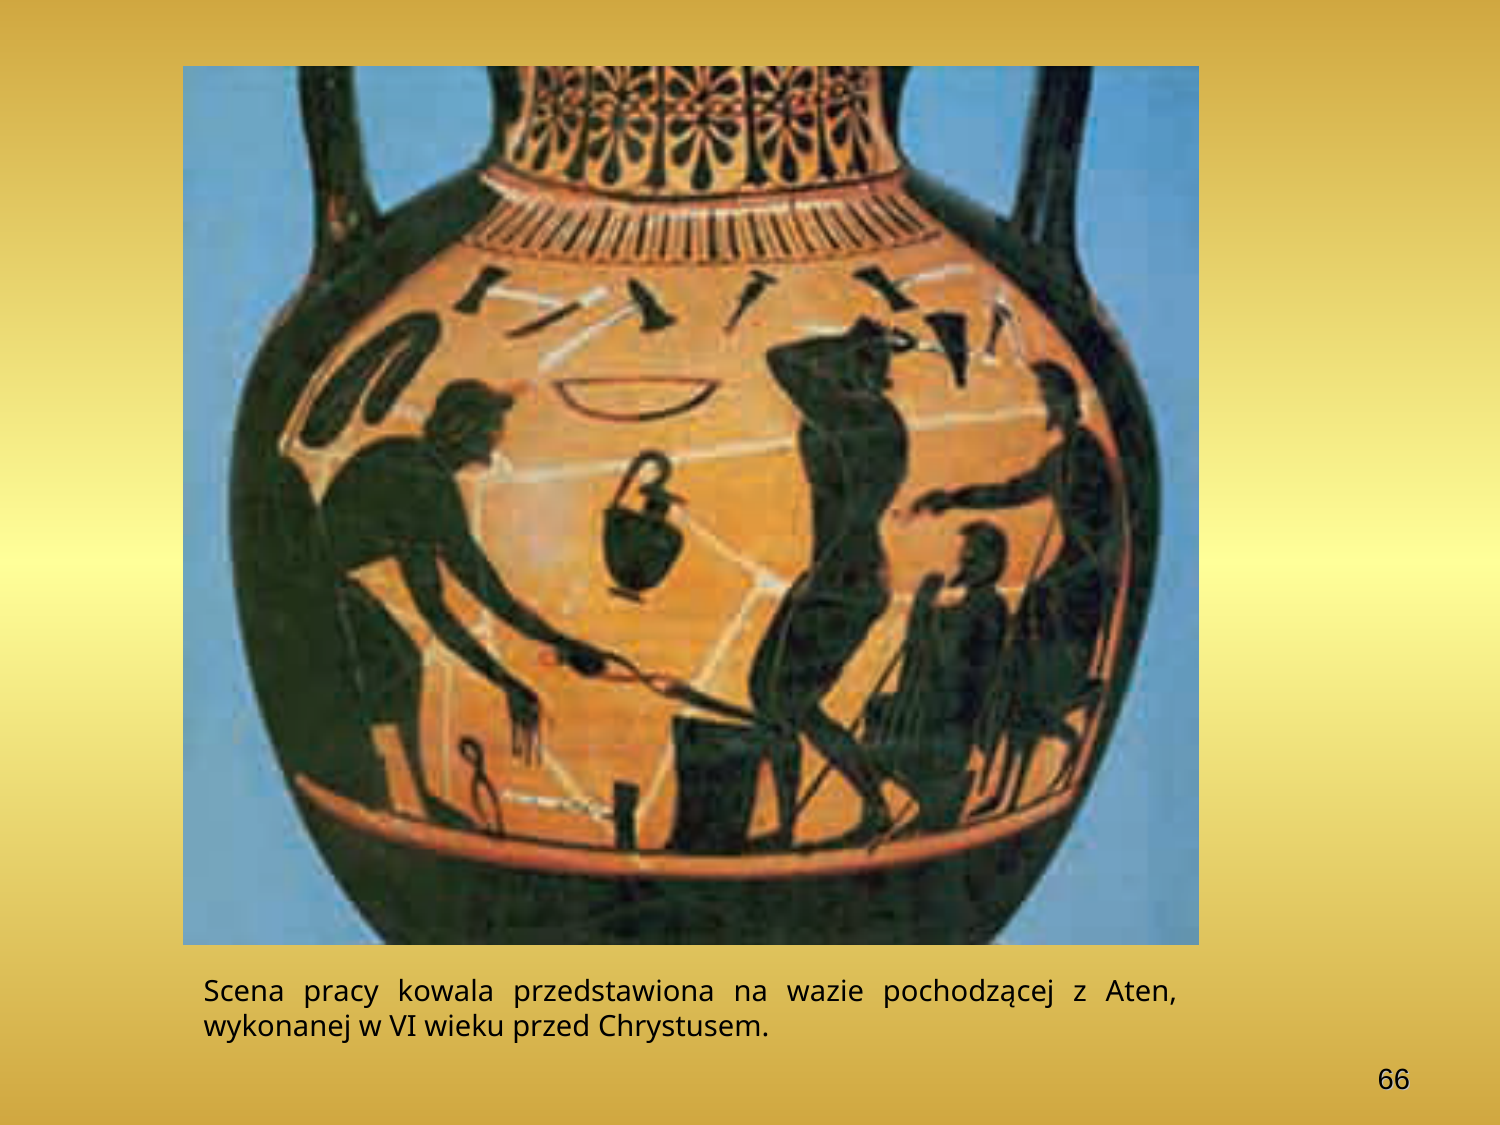

Scena pracy kowala przedstawiona na wazie pochodzącej z Aten, wykonanej w VI wieku przed Chrystusem.